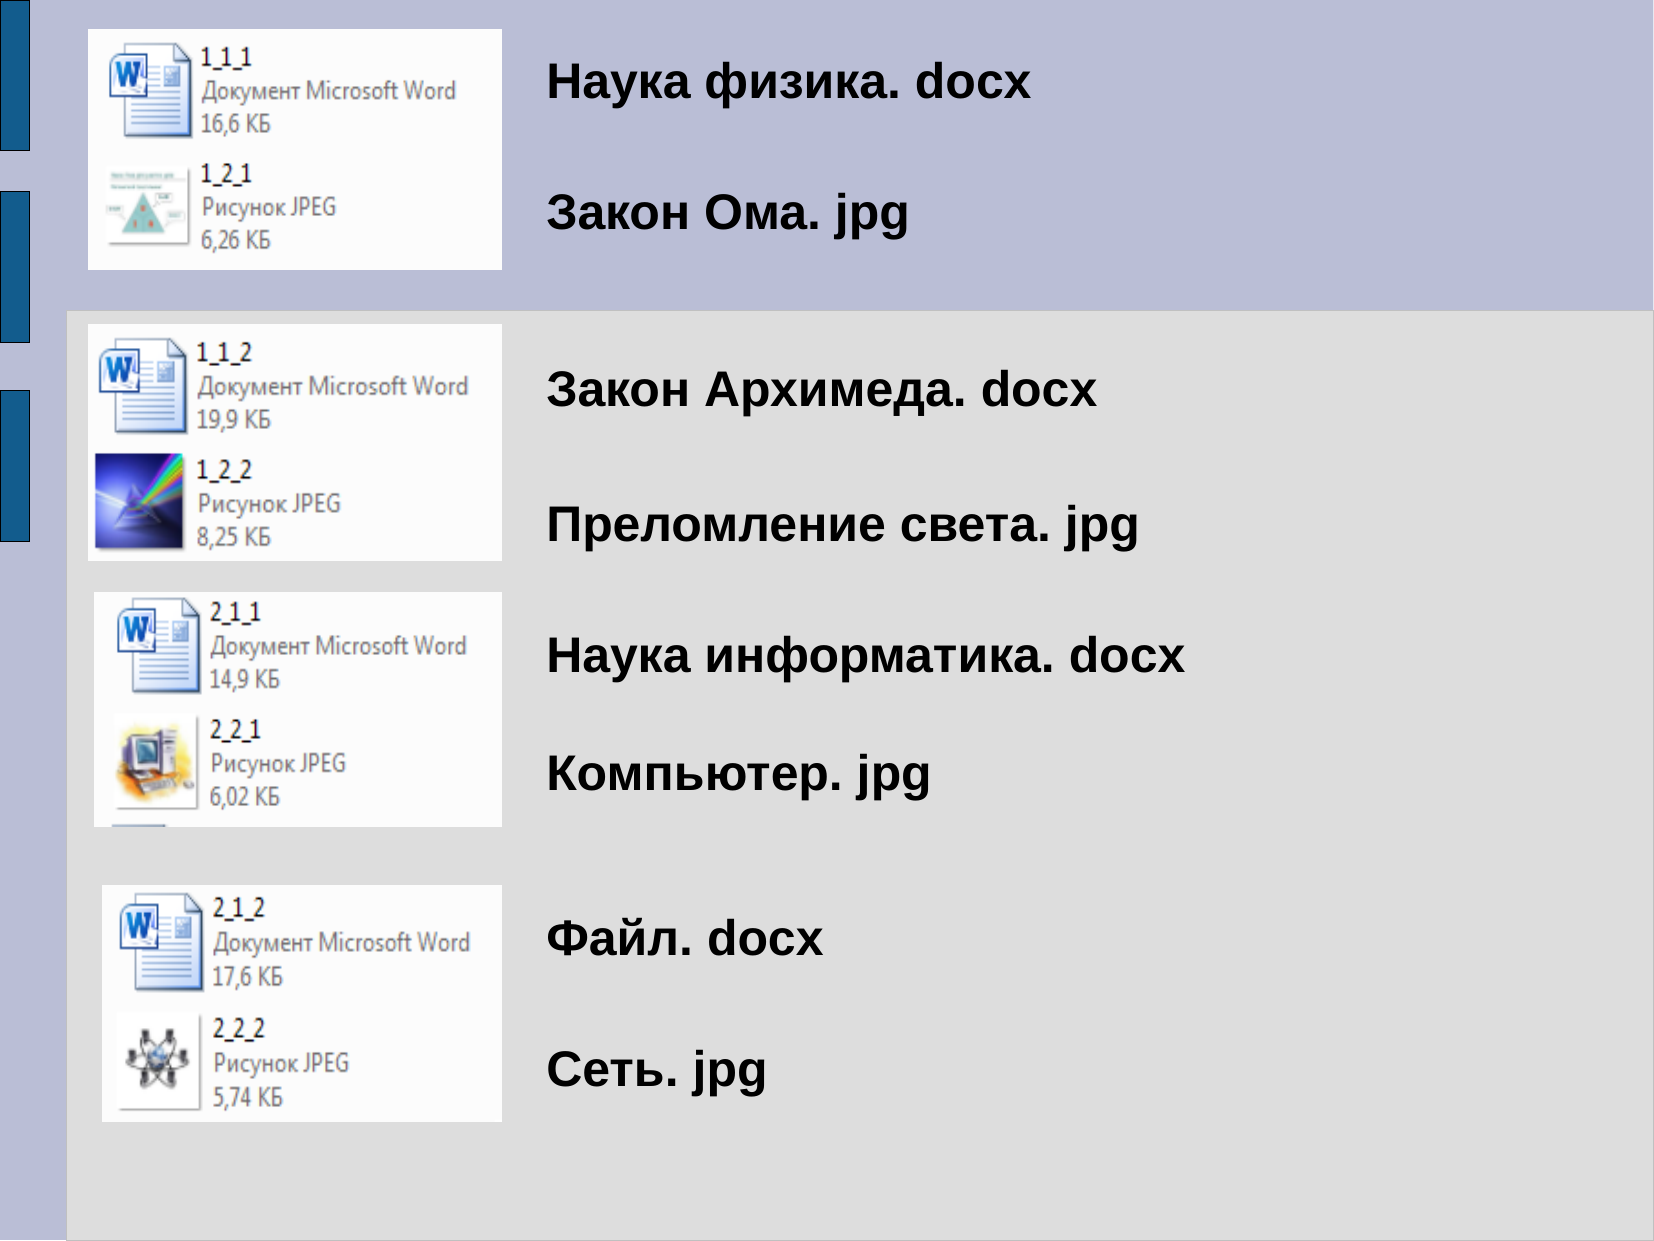

Наука физика. docx
Закон Ома. jpg
Закон Архимеда. docx
Преломление света. jpg
Наука информатика. docx
Компьютер. jpg
Файл. docx
Сеть. jpg